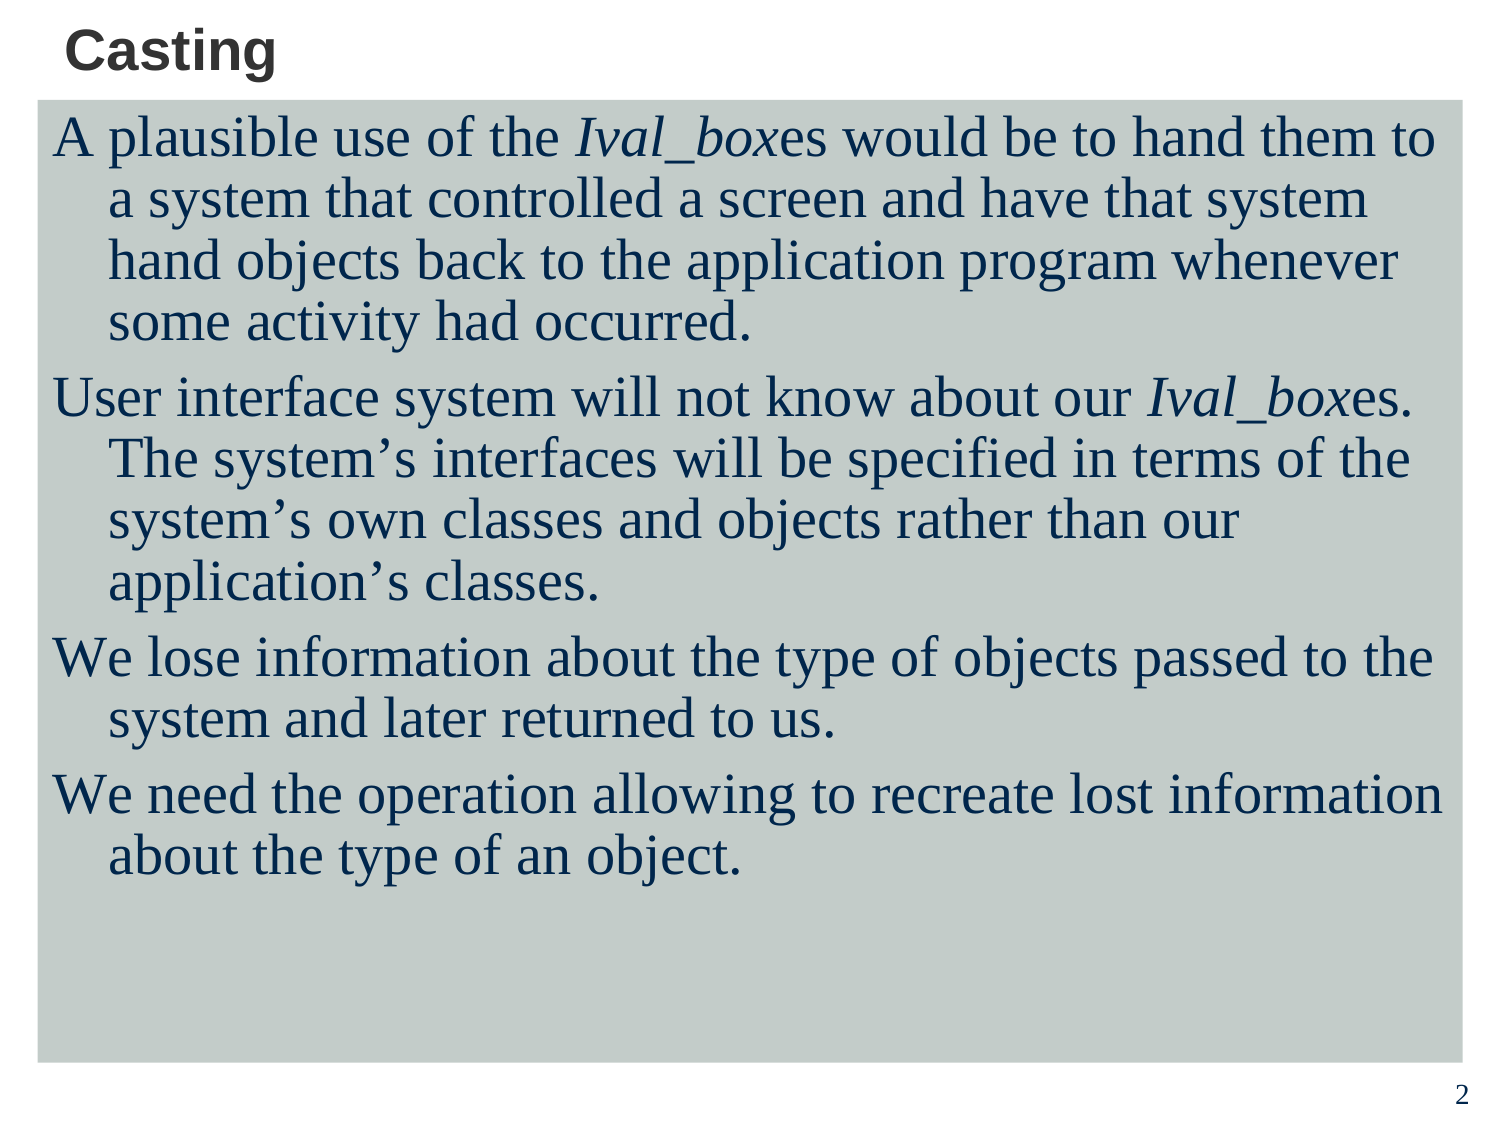

# Casting
A plausible use of the Ival_boxes would be to hand them to a system that controlled a screen and have that system hand objects back to the application program whenever some activity had occurred.
User interface system will not know about our Ival_boxes. The system’s interfaces will be specified in terms of the system’s own classes and objects rather than our application’s classes.
We lose information about the type of objects passed to the system and later returned to us.
We need the operation allowing to recreate lost information about the type of an object.